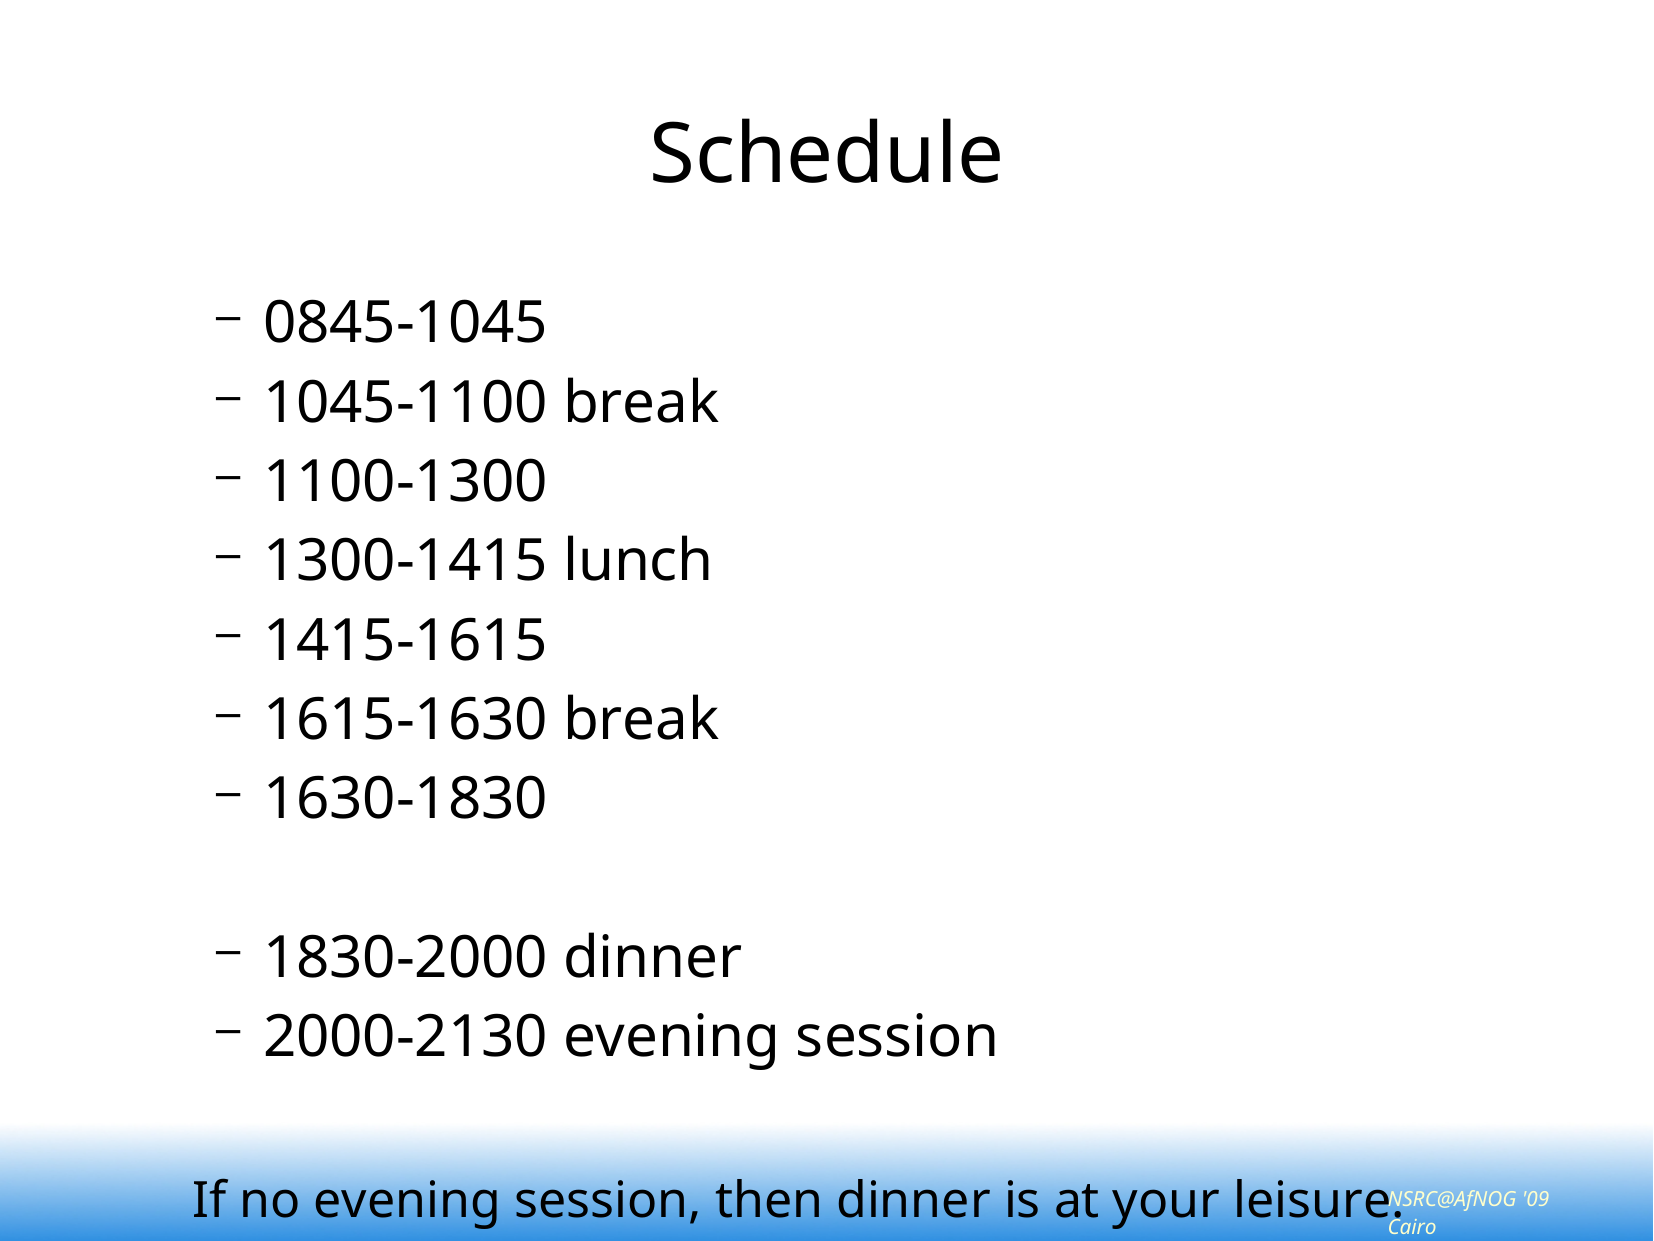

# Schedule
0845-1045
1045-1100 break
1100-1300
1300-1415 lunch
1415-1615
1615-1630 break
1630-1830
1830-2000 dinner
2000-2130 evening session
If no evening session, then dinner is at your leisure.